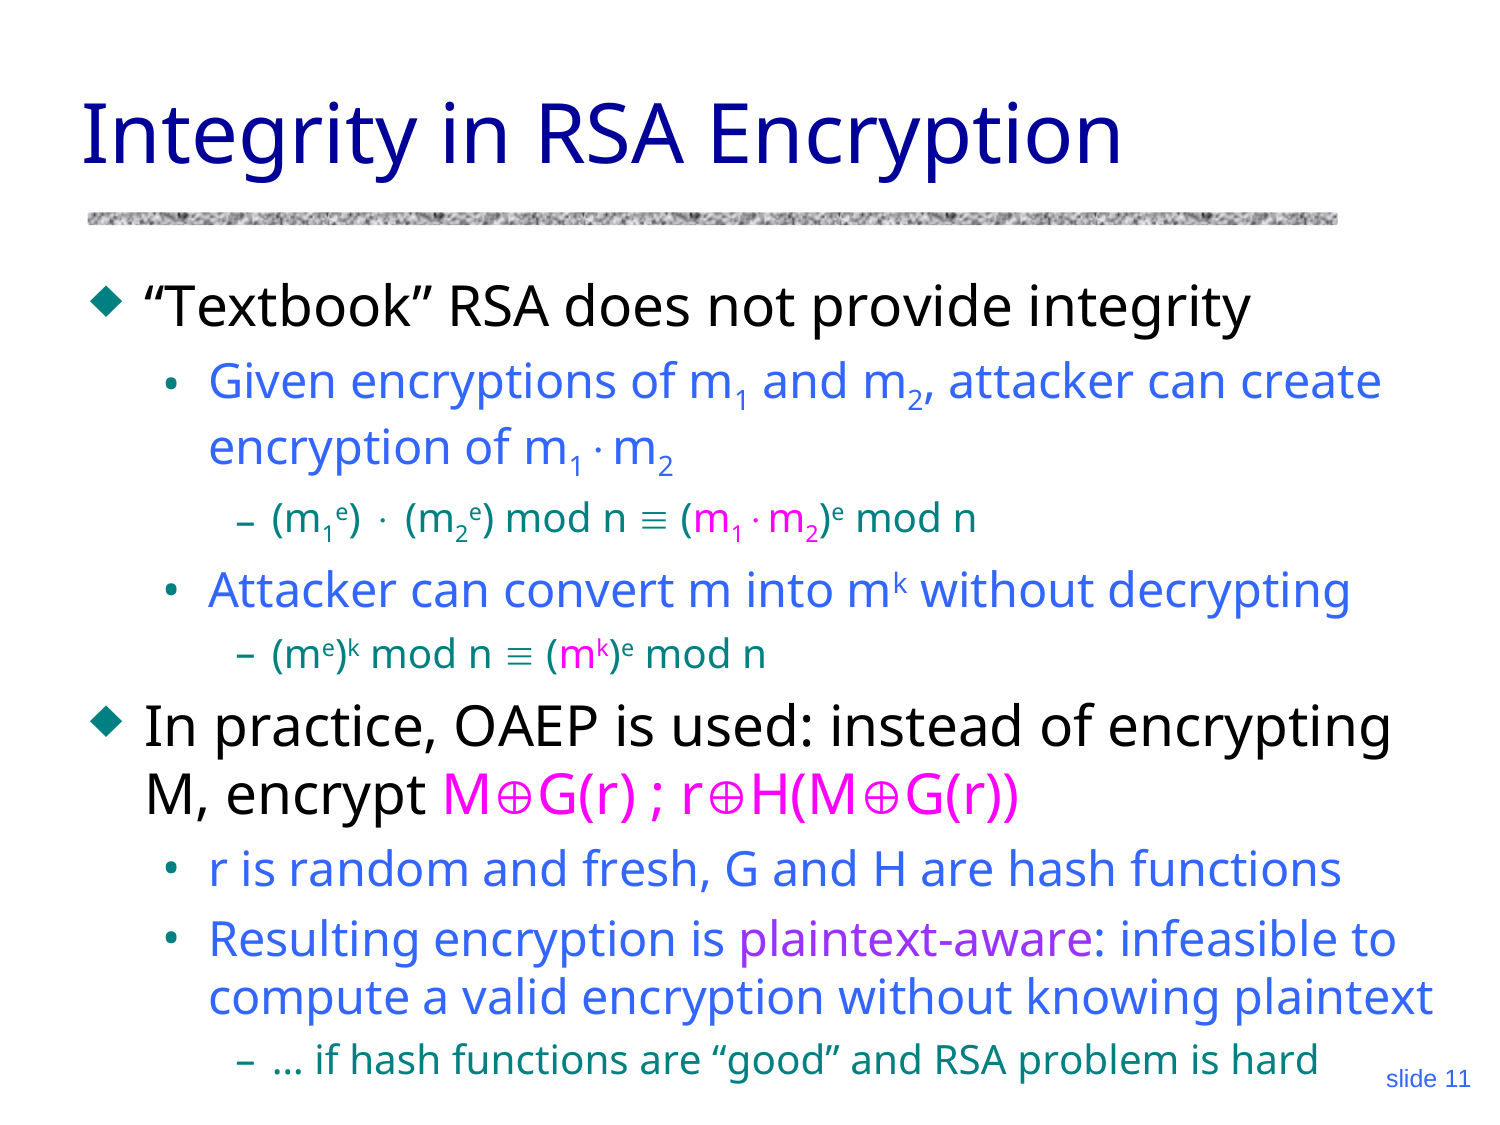

# Integrity in RSA Encryption
“Textbook” RSA does not provide integrity
Given encryptions of m1 and m2, attacker can create encryption of m1m2
(m1e)  (m2e) mod n  (m1m2)e mod n
Attacker can convert m into mk without decrypting
(me)k mod n  (mk)e mod n
In practice, OAEP is used: instead of encrypting M, encrypt MG(r) ; rH(MG(r))
r is random and fresh, G and H are hash functions
Resulting encryption is plaintext-aware: infeasible to compute a valid encryption without knowing plaintext
… if hash functions are “good” and RSA problem is hard
slide